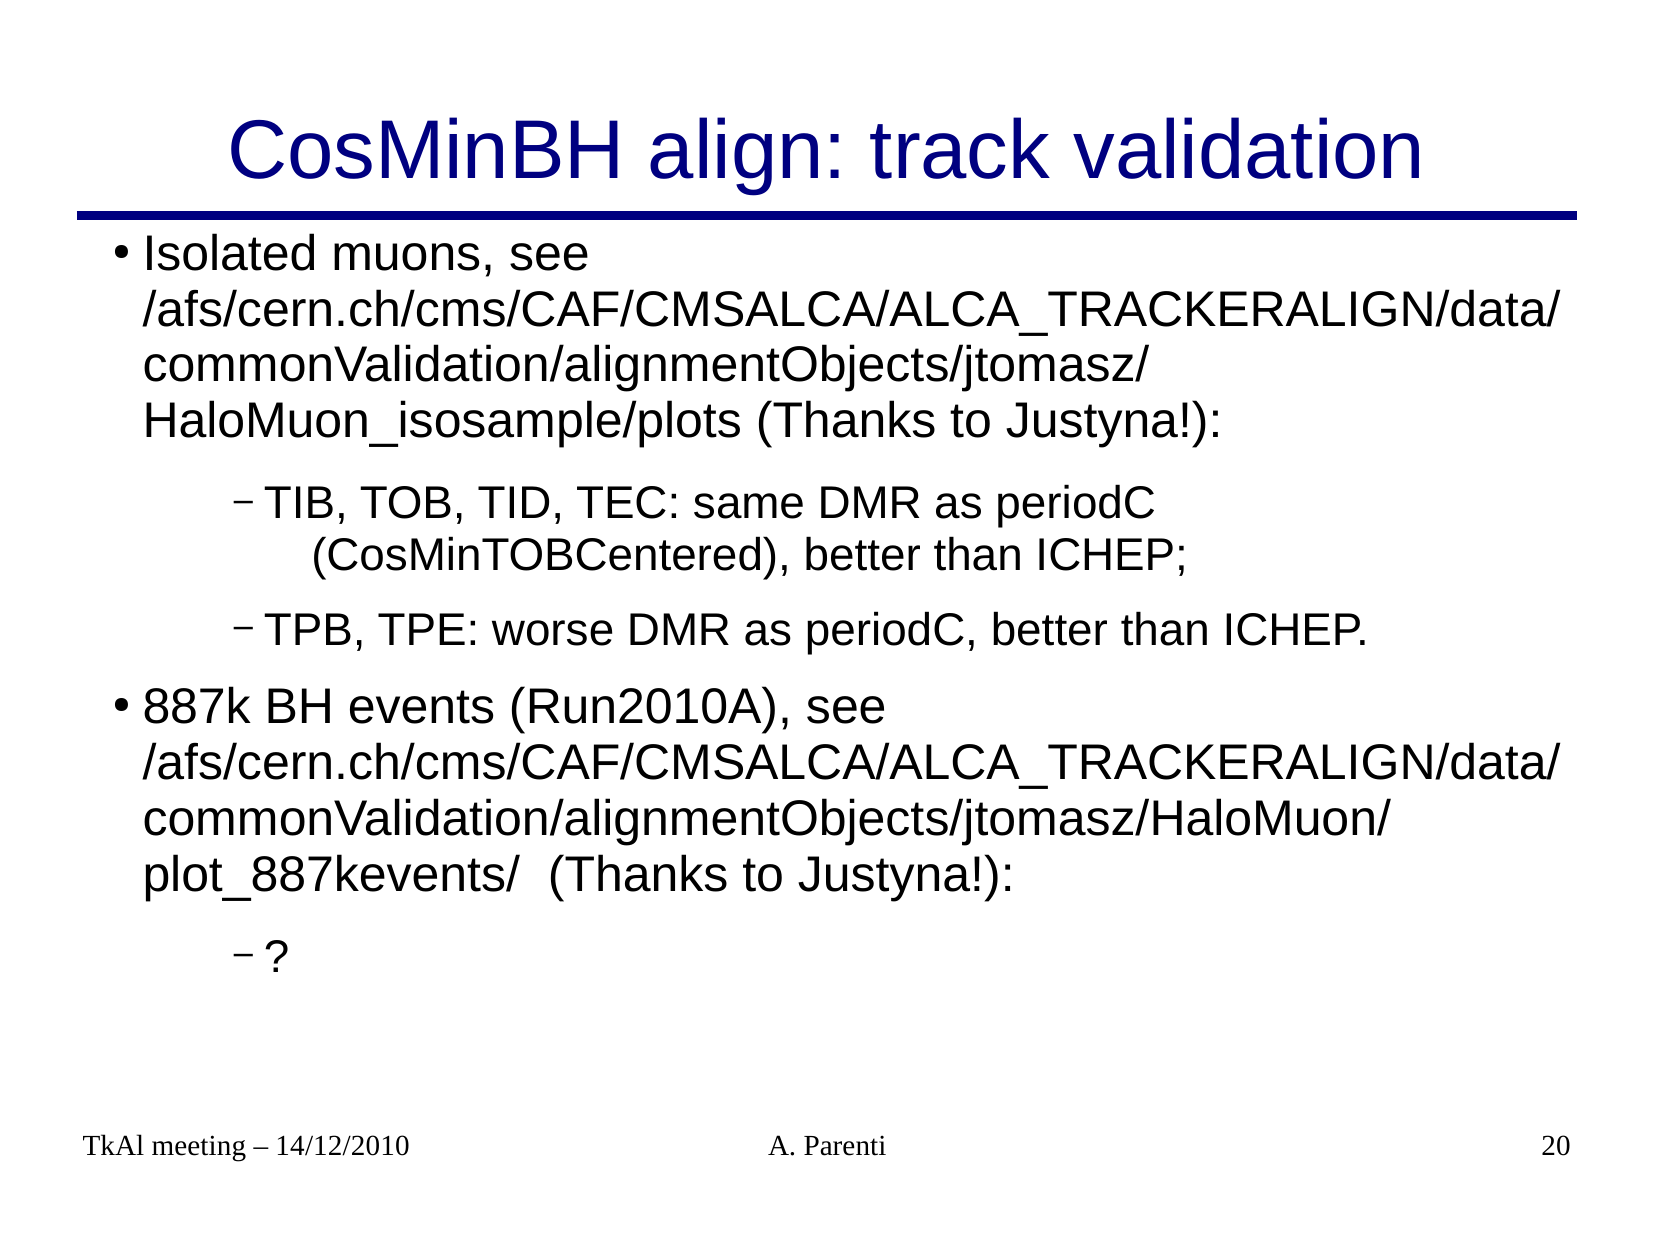

# CosMinBH align: track validation
Isolated muons, see /afs/cern.ch/cms/CAF/CMSALCA/ALCA_TRACKERALIGN/data/commonValidation/alignmentObjects/jtomasz/HaloMuon_isosample/plots (Thanks to Justyna!):
TIB, TOB, TID, TEC: same DMR as periodC (CosMinTOBCentered), better than ICHEP;
TPB, TPE: worse DMR as periodC, better than ICHEP.
887k BH events (Run2010A), see /afs/cern.ch/cms/CAF/CMSALCA/ALCA_TRACKERALIGN/data/commonValidation/alignmentObjects/jtomasz/HaloMuon/plot_887kevents/ (Thanks to Justyna!):
?
20